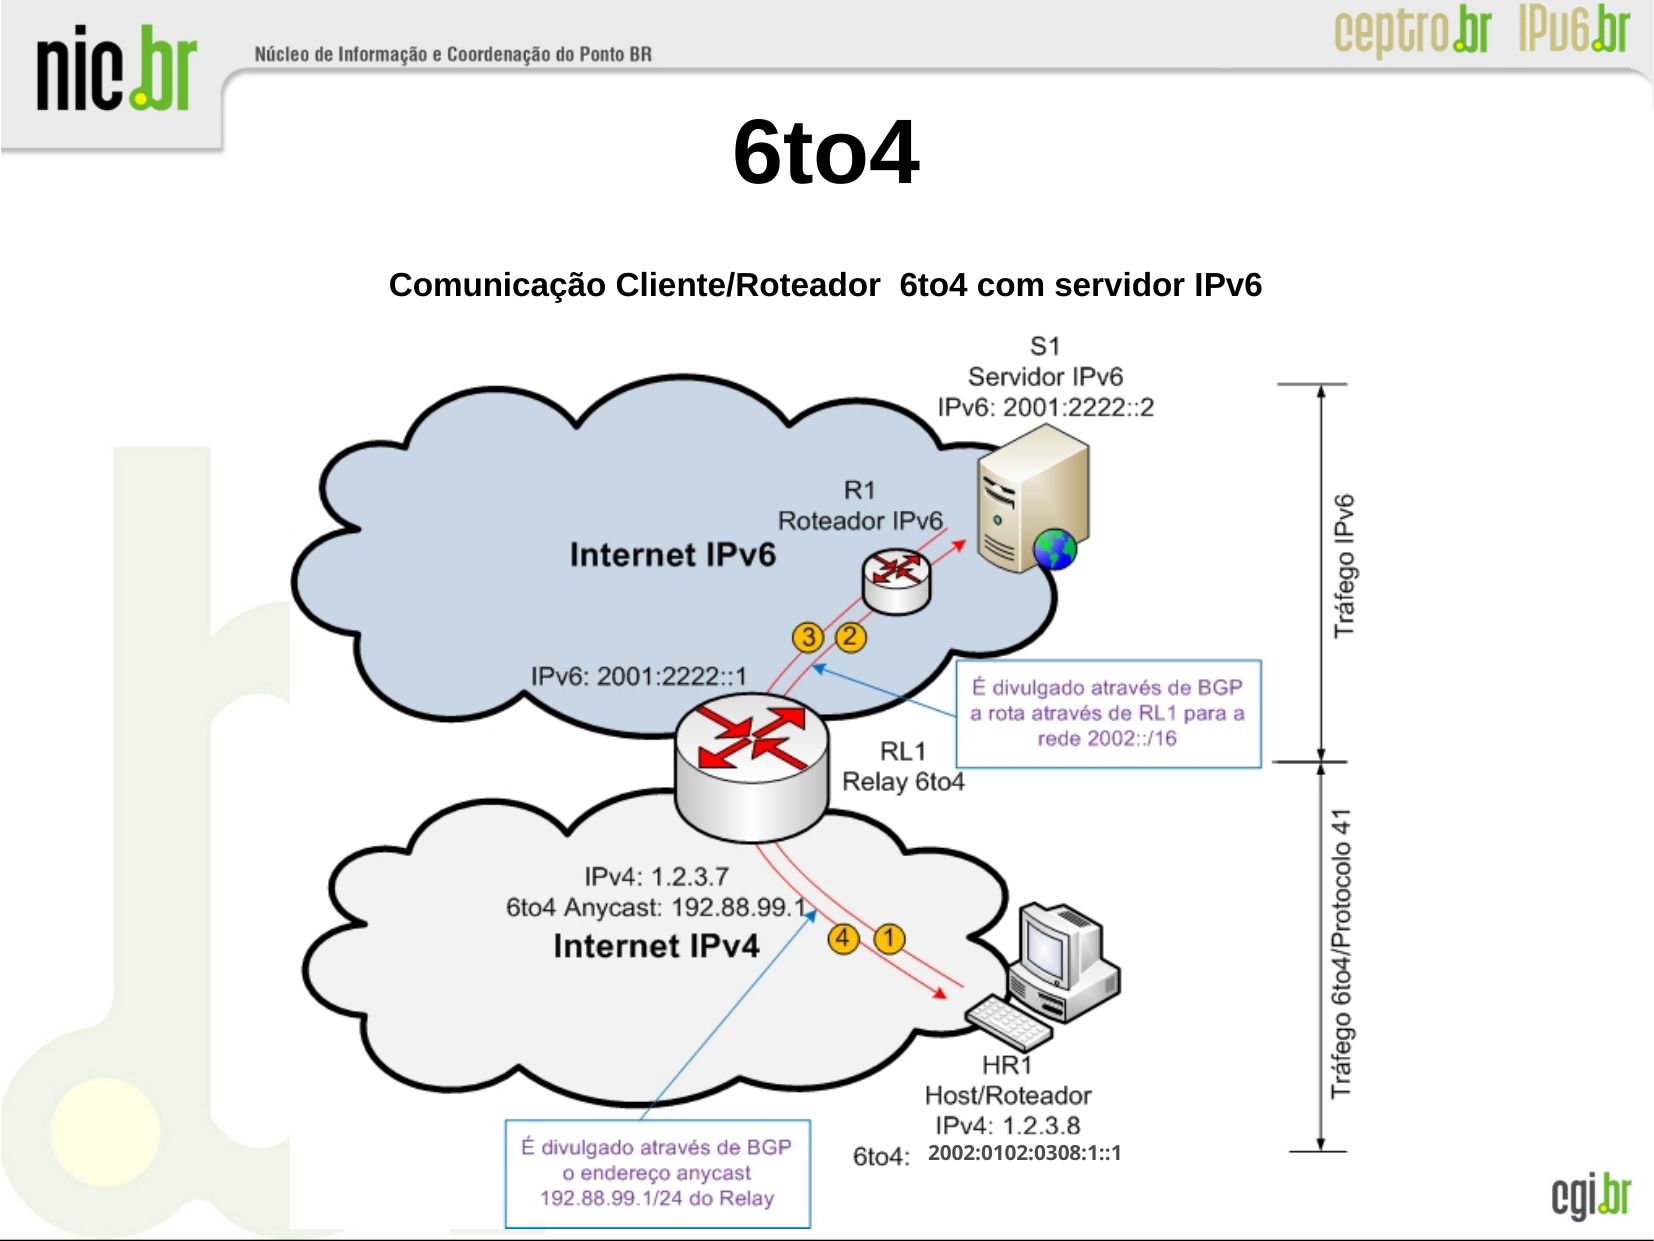

# 6to4
Comunicação Cliente/Roteador 6to4 com servidor IPv6
2002:0102:0308:1::1